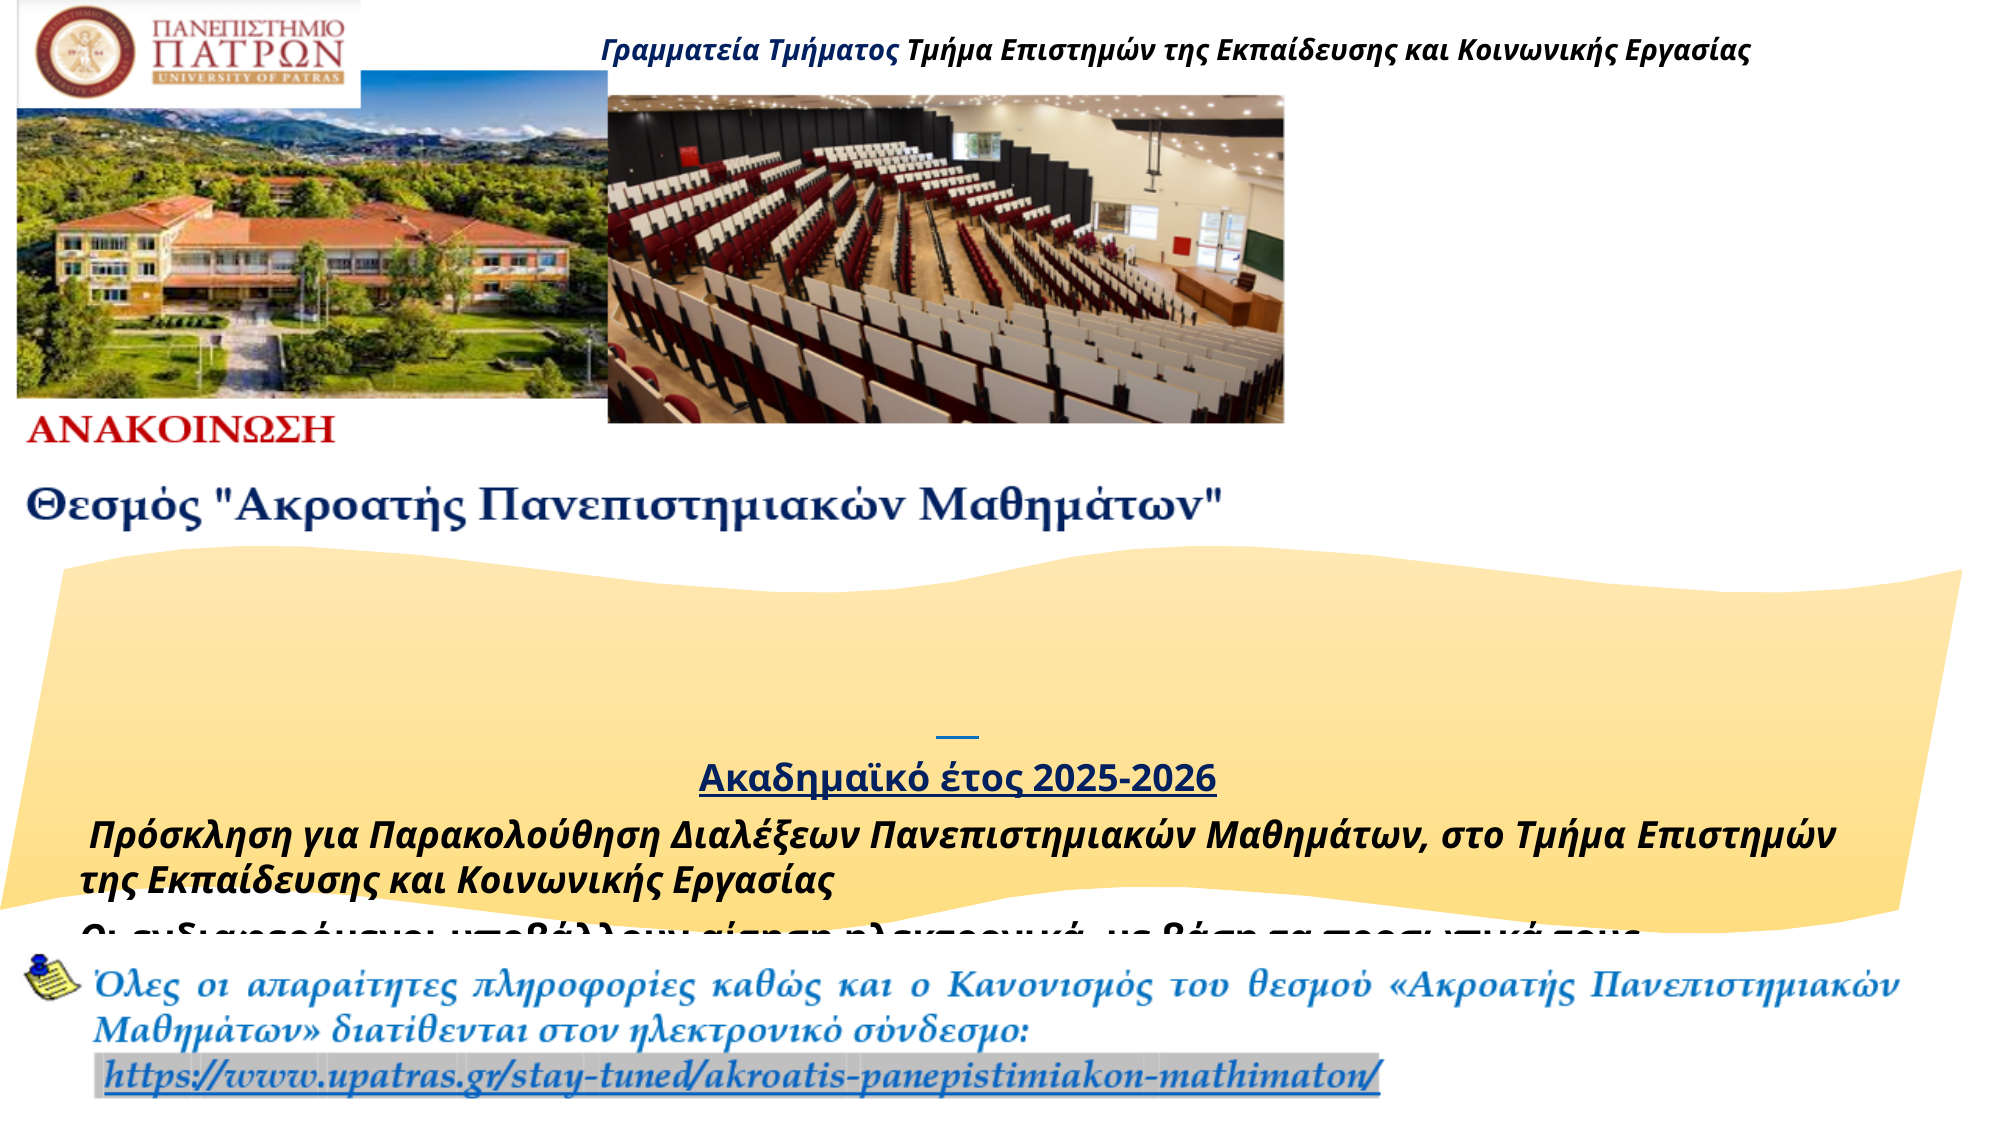

Γραμματεία Τμήματος Τμήμα Επιστημών της Εκπαίδευσης και Κοινωνικής Εργασίας
Aκαδημαϊκό έτος 2025-2026
 Πρόσκληση για Παρακολούθηση Διαλέξεων Πανεπιστημιακών Μαθημάτων, στο Τμήμα Επιστημών της Εκπαίδευσης και Κοινωνικής Εργασίας
Οι ενδιαφερόμενοι υποβάλλουν αίτηση ηλεκτρονικά, με βάση τα προσωπικά τους ενδιαφέροντα, από 25/08/2025 έως 15/09/2025, για το χειμερινό εξάμηνο και από 12/01/2026 έως 02/02/2026 για το εαρινό εξάμηνο, στο σύνδεσμο:  http://auditor.upatras.gr/ ( ο σύνδεσμος θα ενεργοποιηθεί με την έναρξη του χρονικού διαστήματος υποβολής των αιτήσεων)